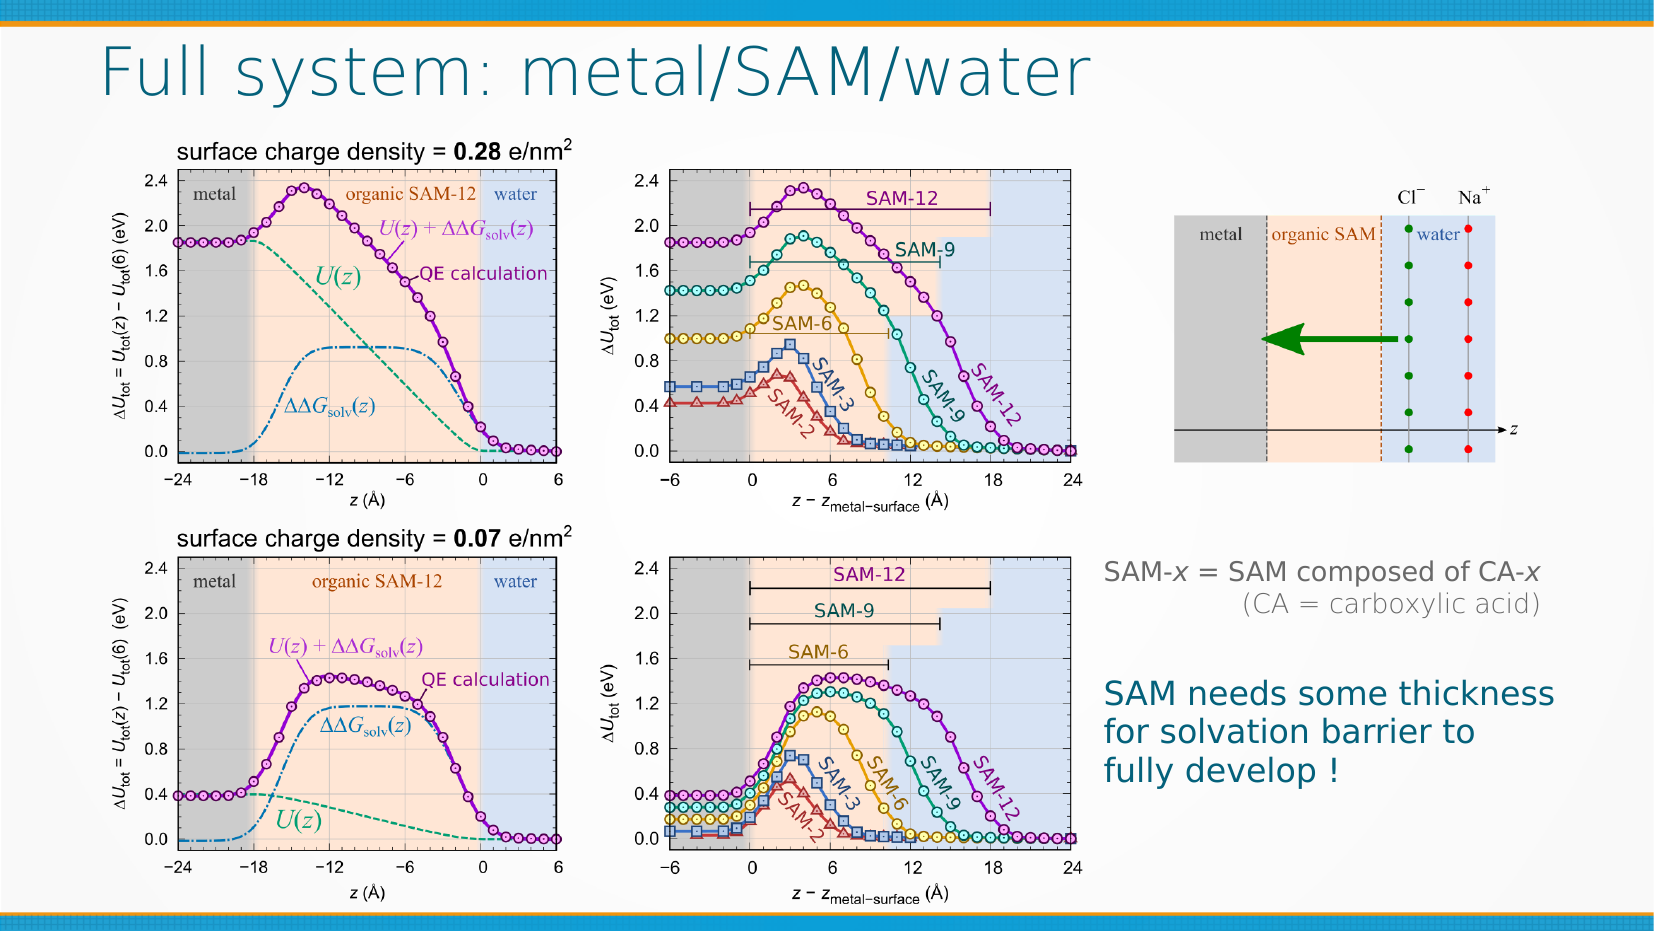

Full system: metal/SAM/water
SAM-x = SAM composed of CA-x
(CA = carboxylic acid)
SAM needs some thickness
for solvation barrier to
fully develop !